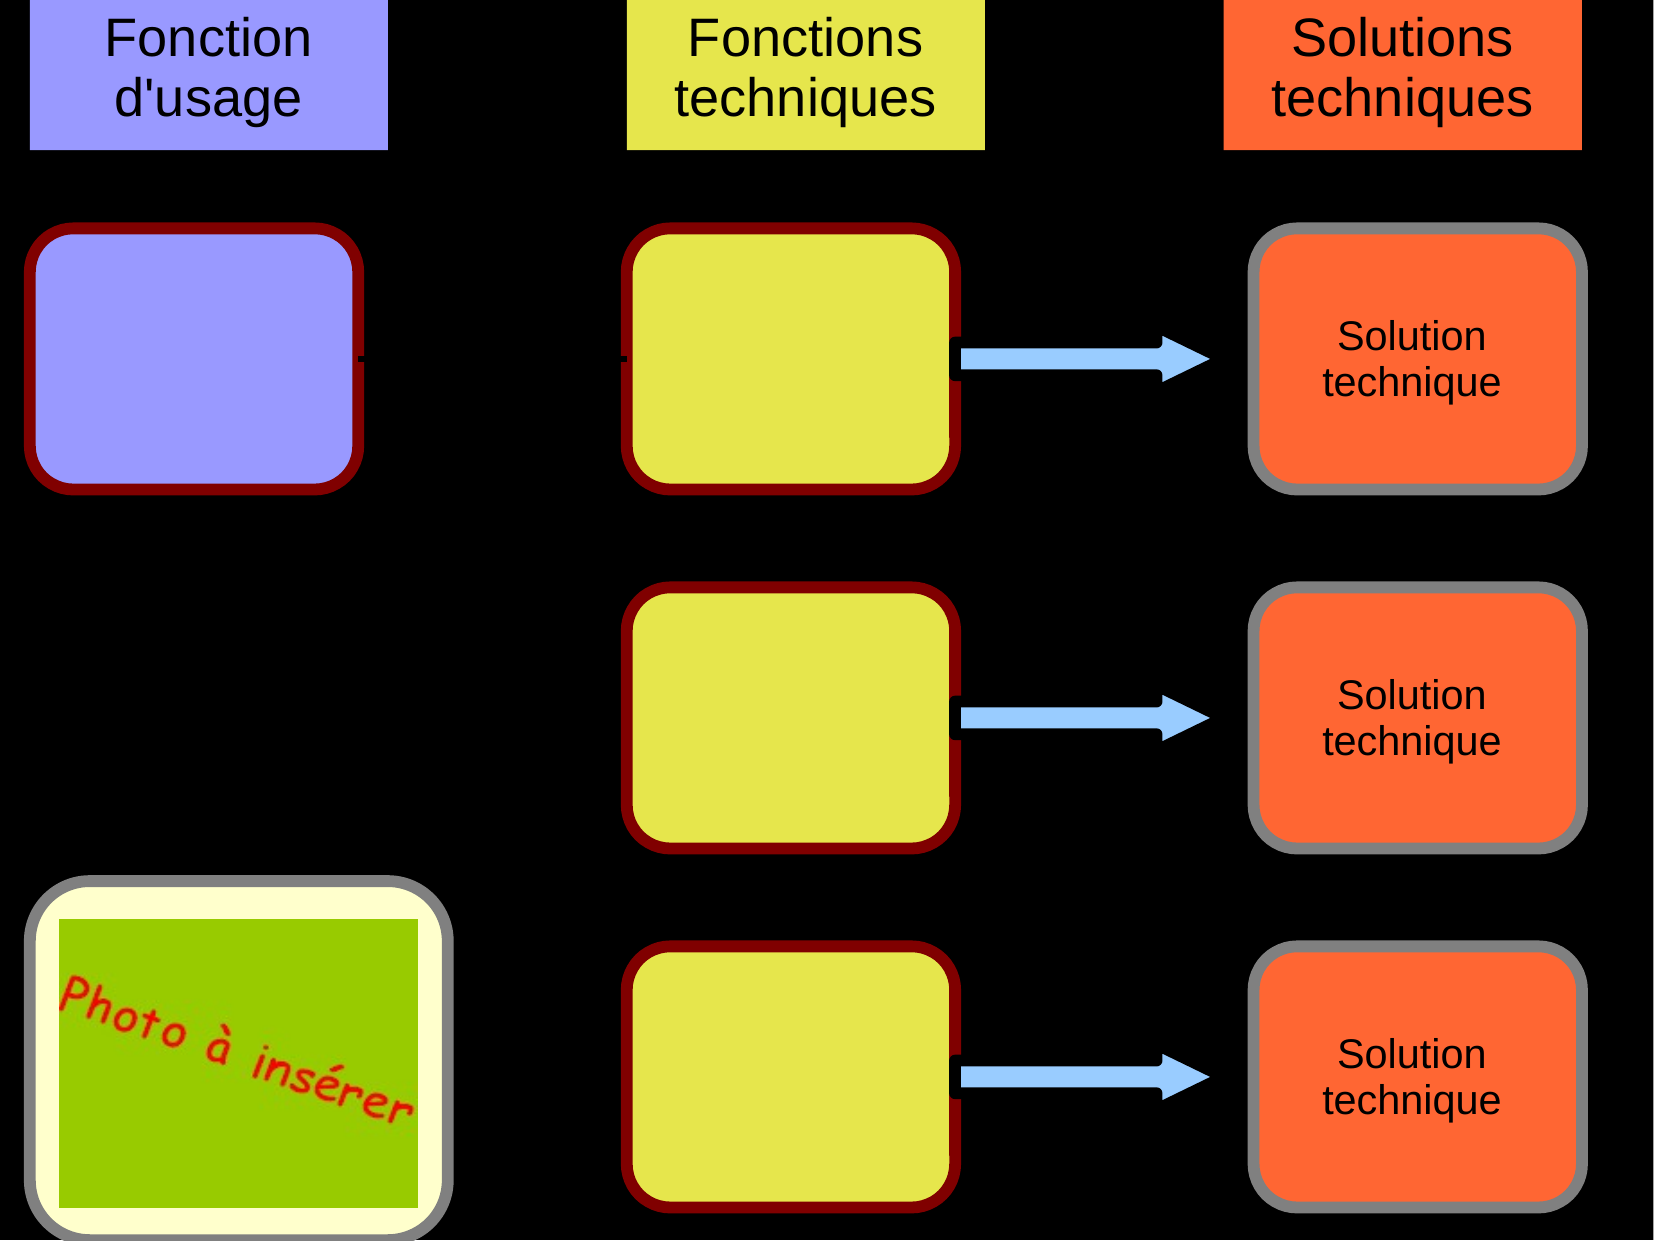

Fonction d'usage
Fonctions techniques
Solutions techniques
Solution
technique
Solution
technique
Objet à insérer
Solution
technique